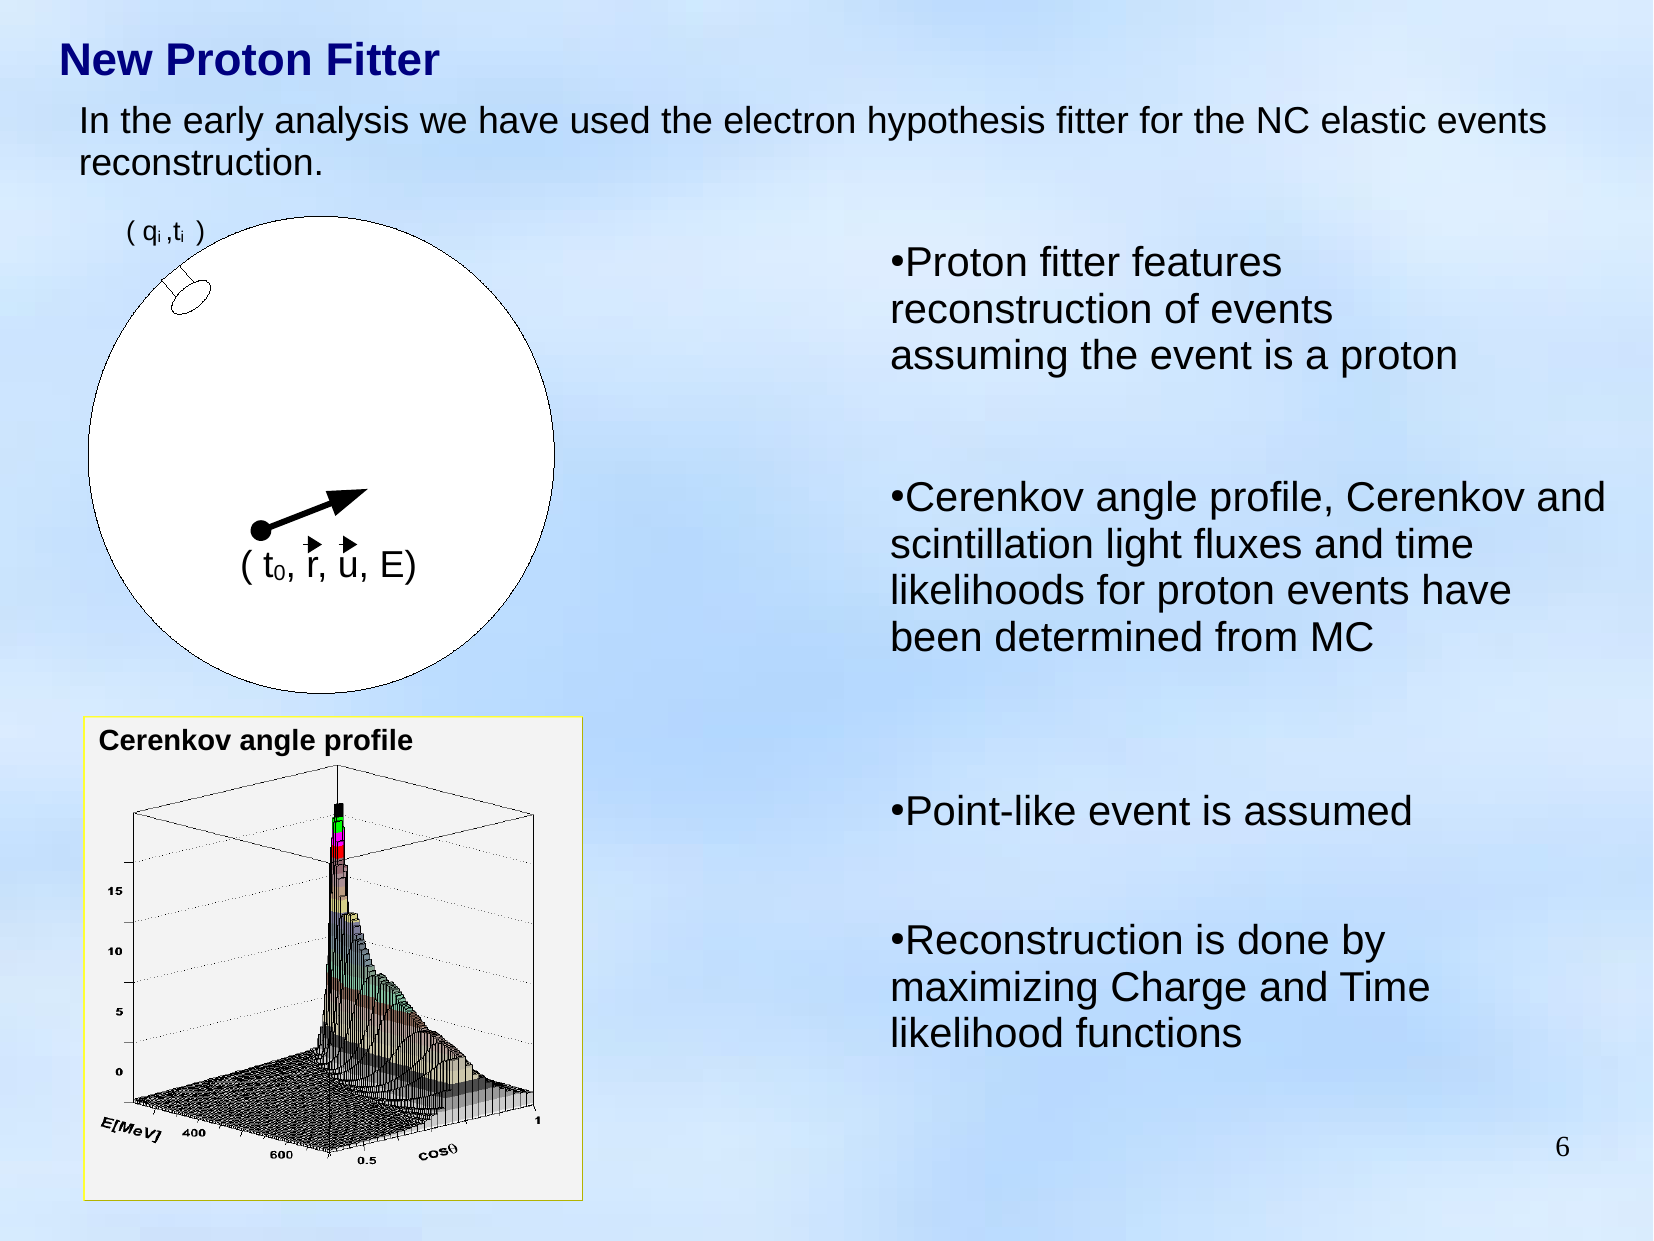

New Proton Fitter
In the early analysis we have used the electron hypothesis fitter for the NC elastic events reconstruction.
( qi ,ti )
Proton fitter features reconstruction of events assuming the event is a proton
Cerenkov angle profile, Cerenkov and scintillation light fluxes and time likelihoods for proton events have been determined from MC
( t0, r, u, E)
Cerenkov angle profile
Point-like event is assumed
Reconstruction is done by maximizing Charge and Time likelihood functions
6